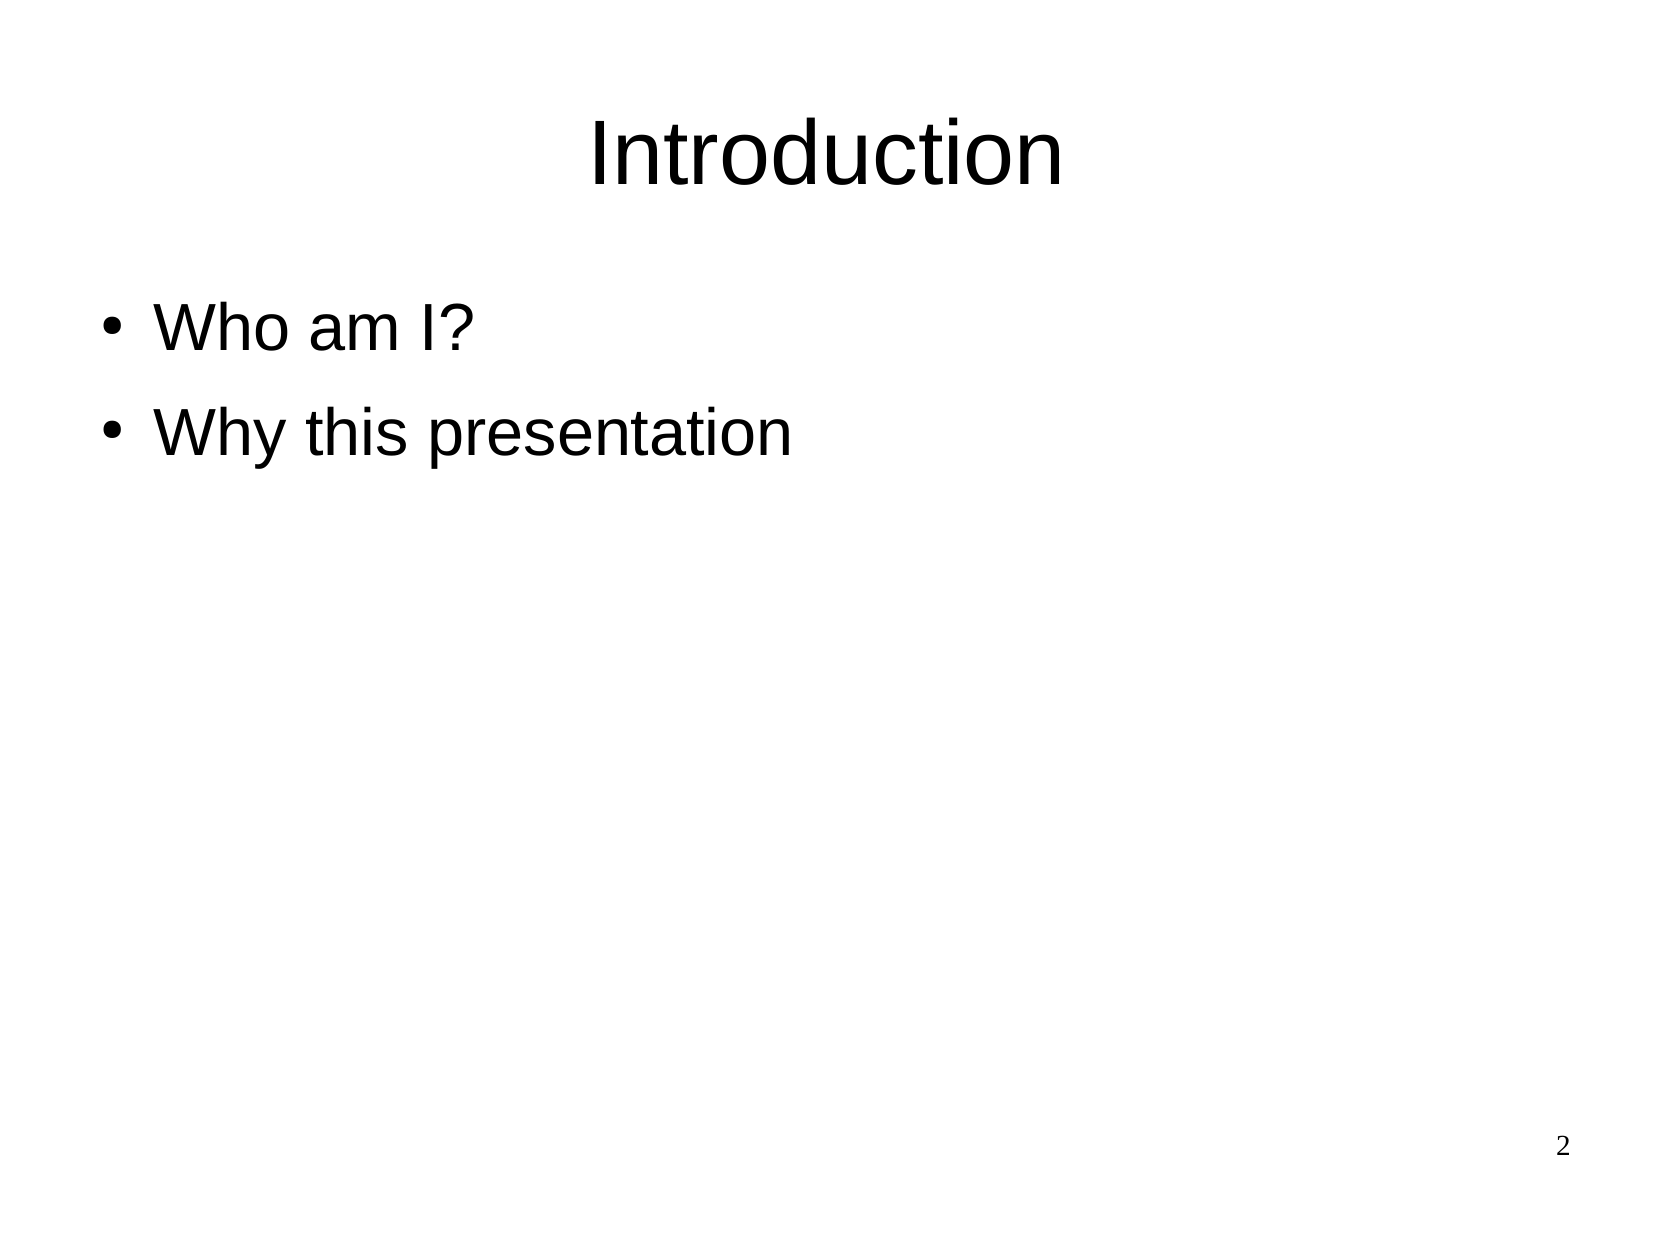

# Introduction
Who am I?
Why this presentation
2